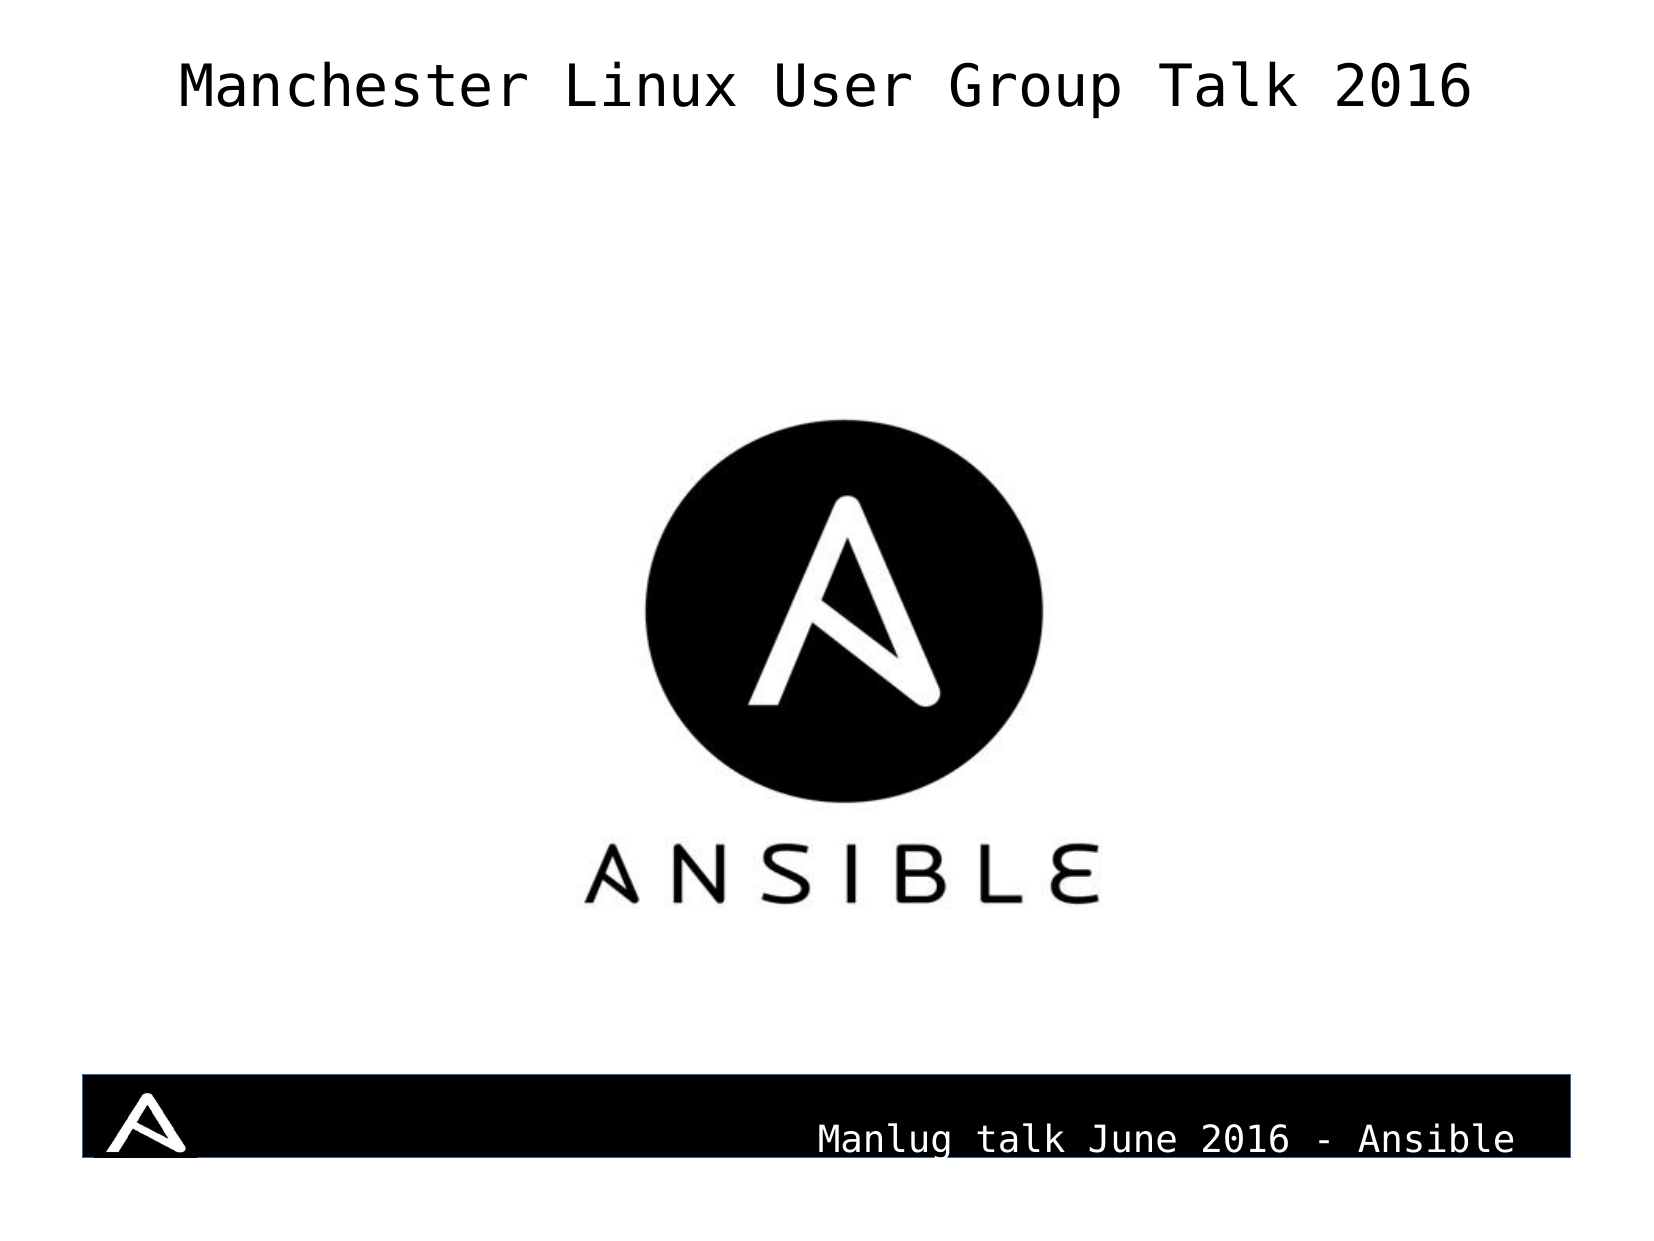

# Manchester Linux User Group Talk 2016
Manlug talk June 2016 - Ansible